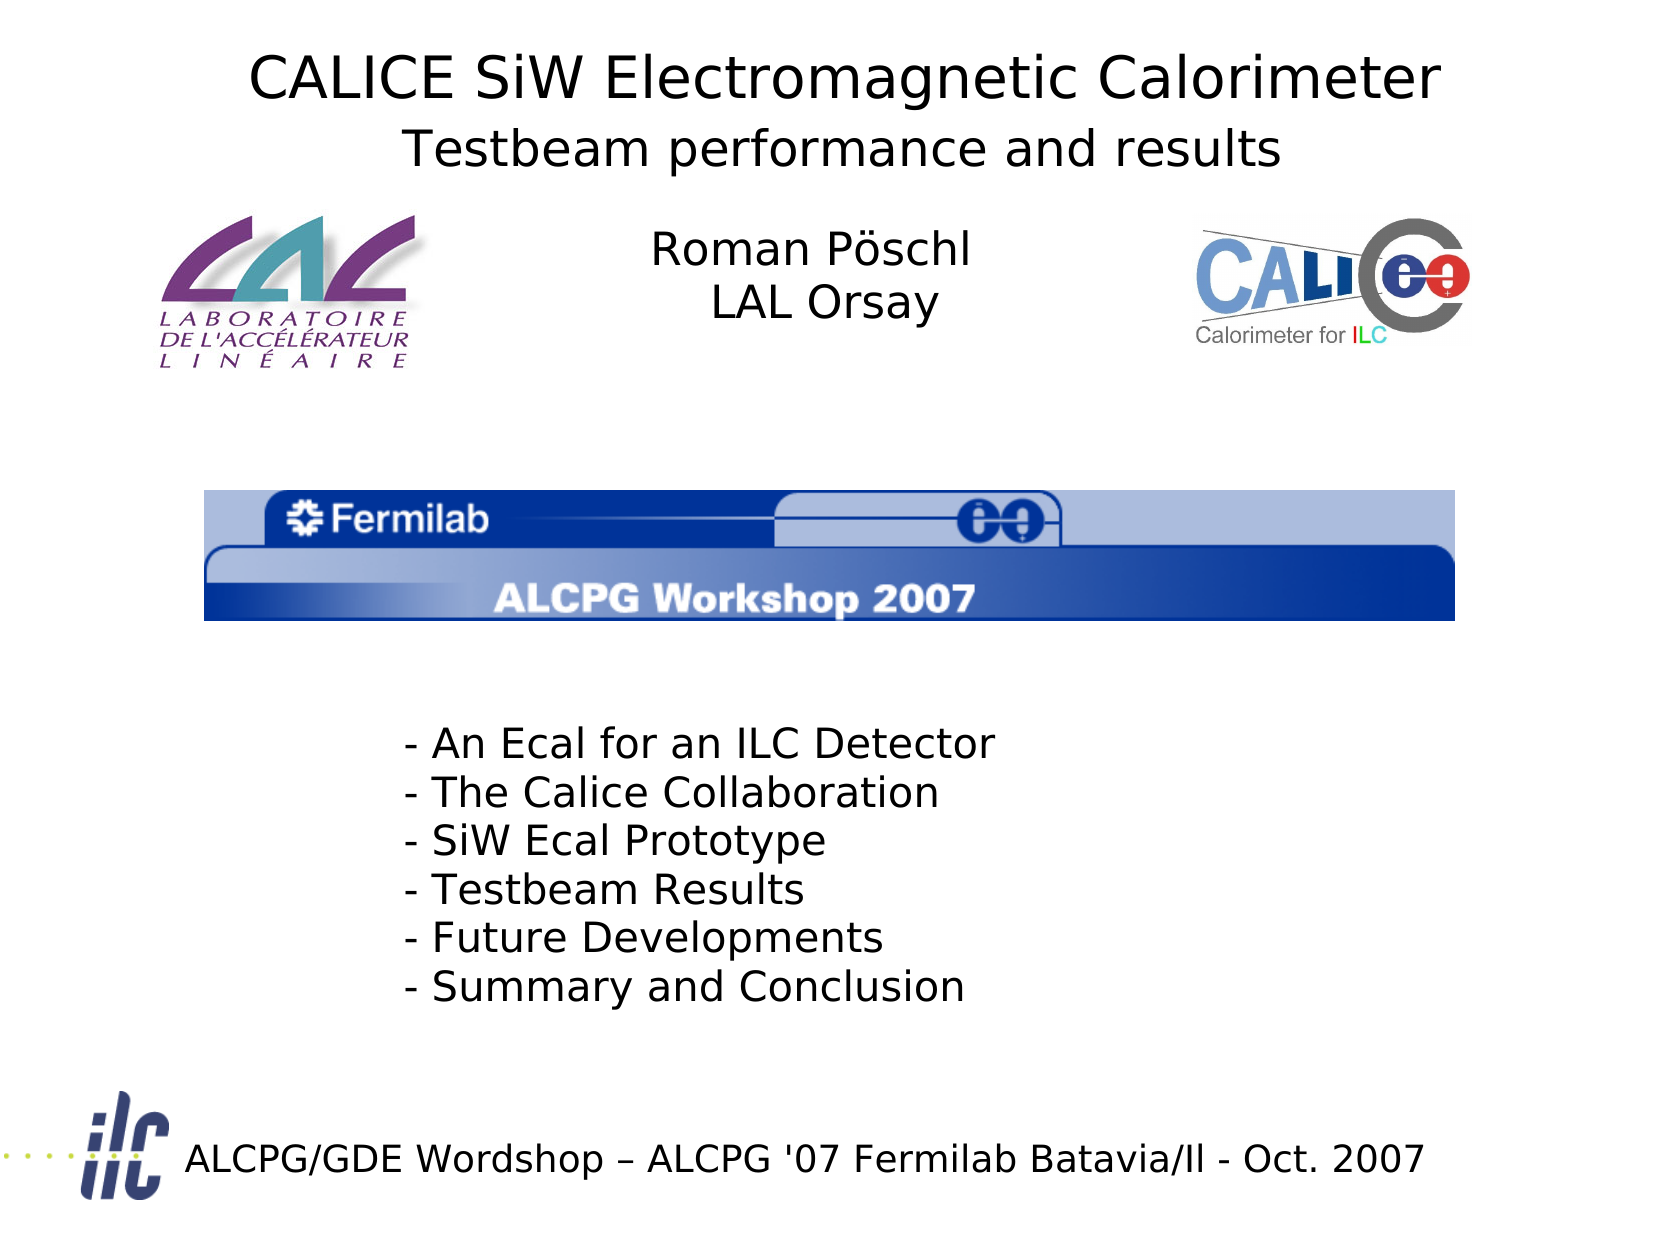

CALICE SiW Electromagnetic Calorimeter
 Testbeam performance and results
 Roman Pöschl
 LAL Orsay
- An Ecal for an ILC Detector
- The Calice Collaboration
- SiW Ecal Prototype
- Testbeam Results
- Future Developments
- Summary and Conclusion
 ALCPG/GDE Wordshop – ALCPG '07 Fermilab Batavia/Il - Oct. 2007